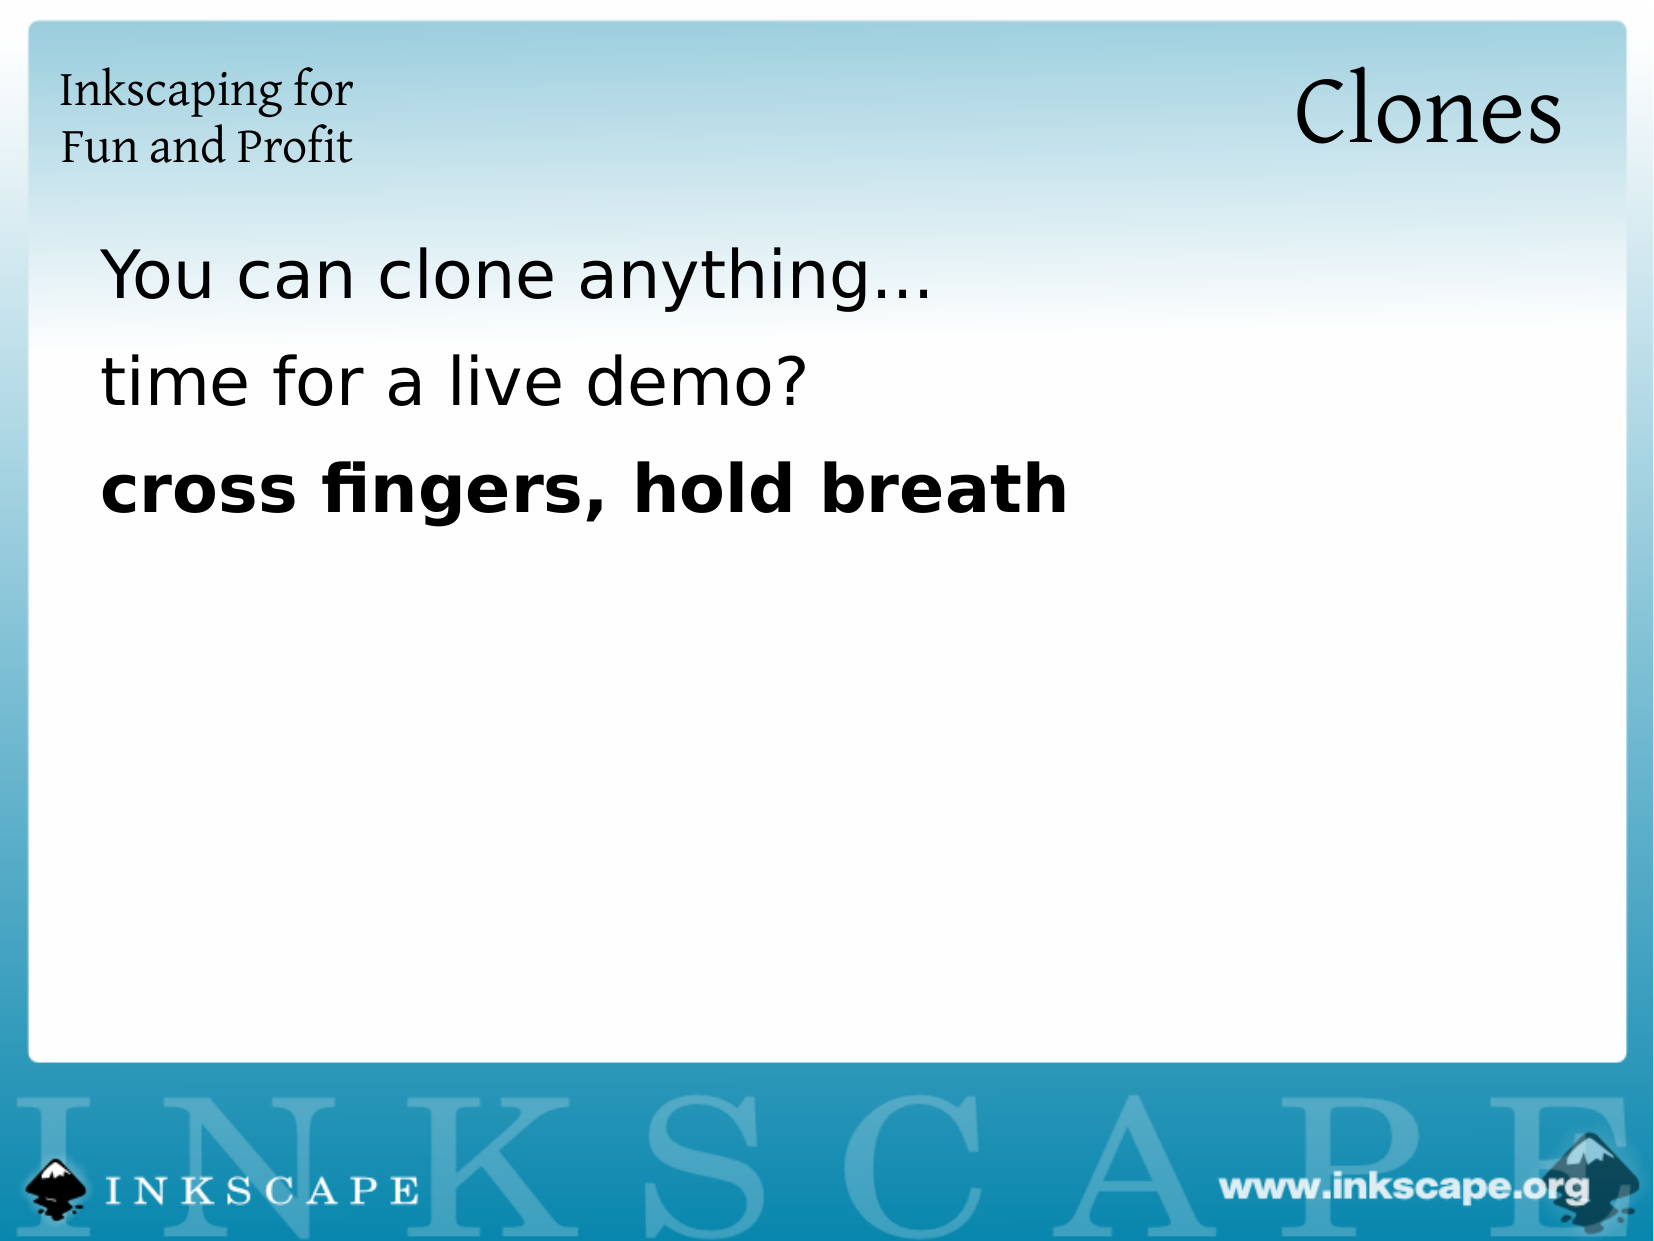

# Clones
Inkscaping for
Fun and Profit
You can clone anything...
time for a live demo?
cross fingers, hold breath